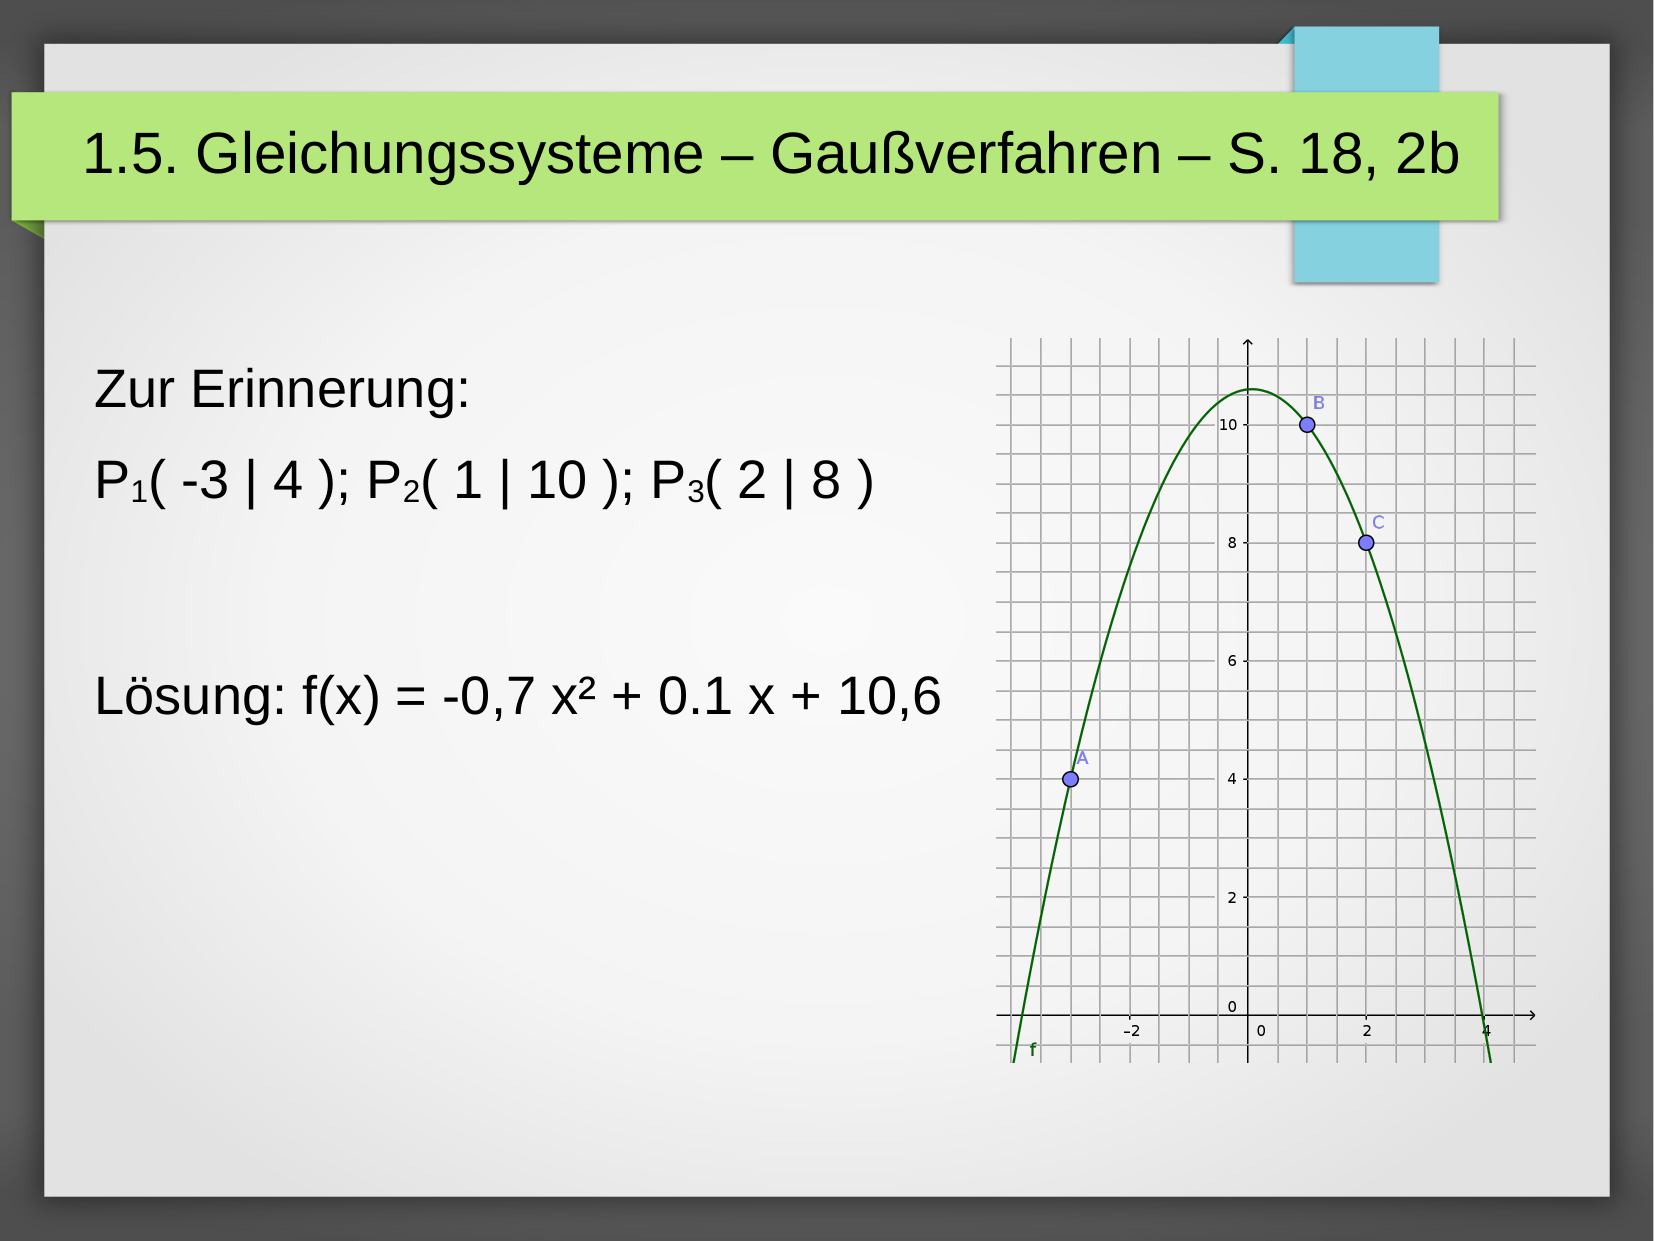

1.5. Gleichungssysteme – Gaußverfahren – S. 18, 2b
# Zur Erinnerung:
P1( -3 | 4 ); P2( 1 | 10 ); P3( 2 | 8 )
Lösung: f(x) = -0,7 x² + 0.1 x + 10,6